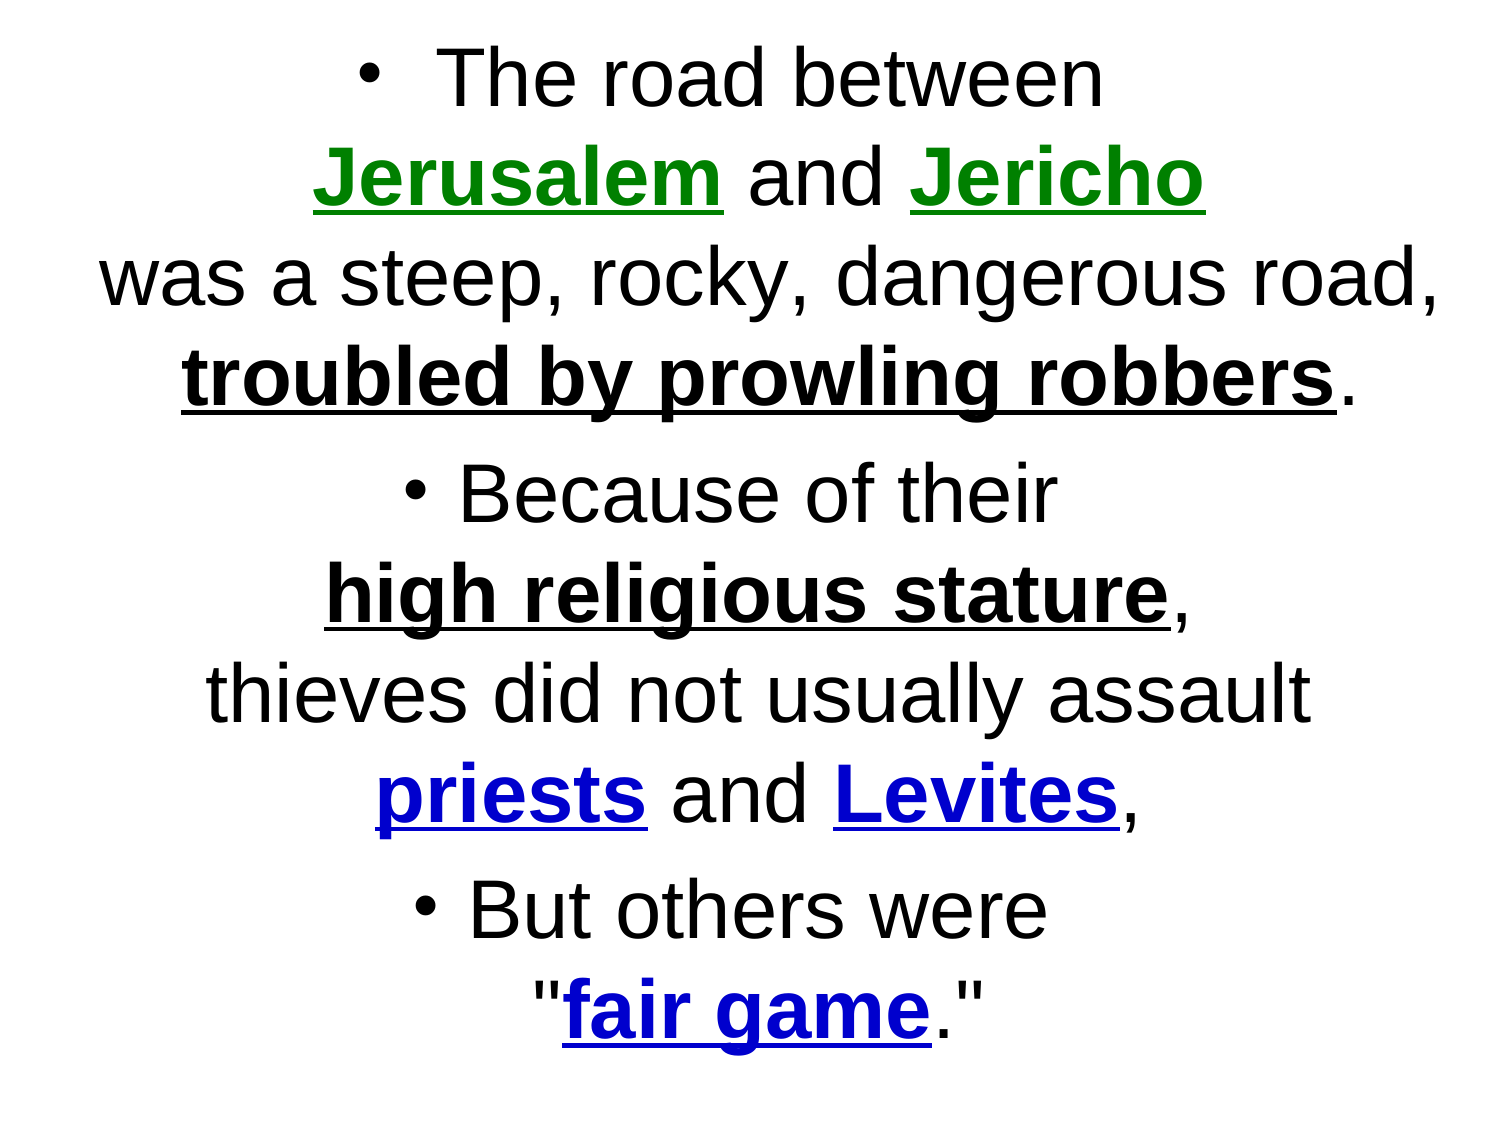

# The road between Jerusalem and Jericho was a steep, rocky, dangerous road, troubled by prowling robbers.
Because of their
high religious stature,
thieves did not usually assault
priests and Levites,
But others were
"fair game."
9